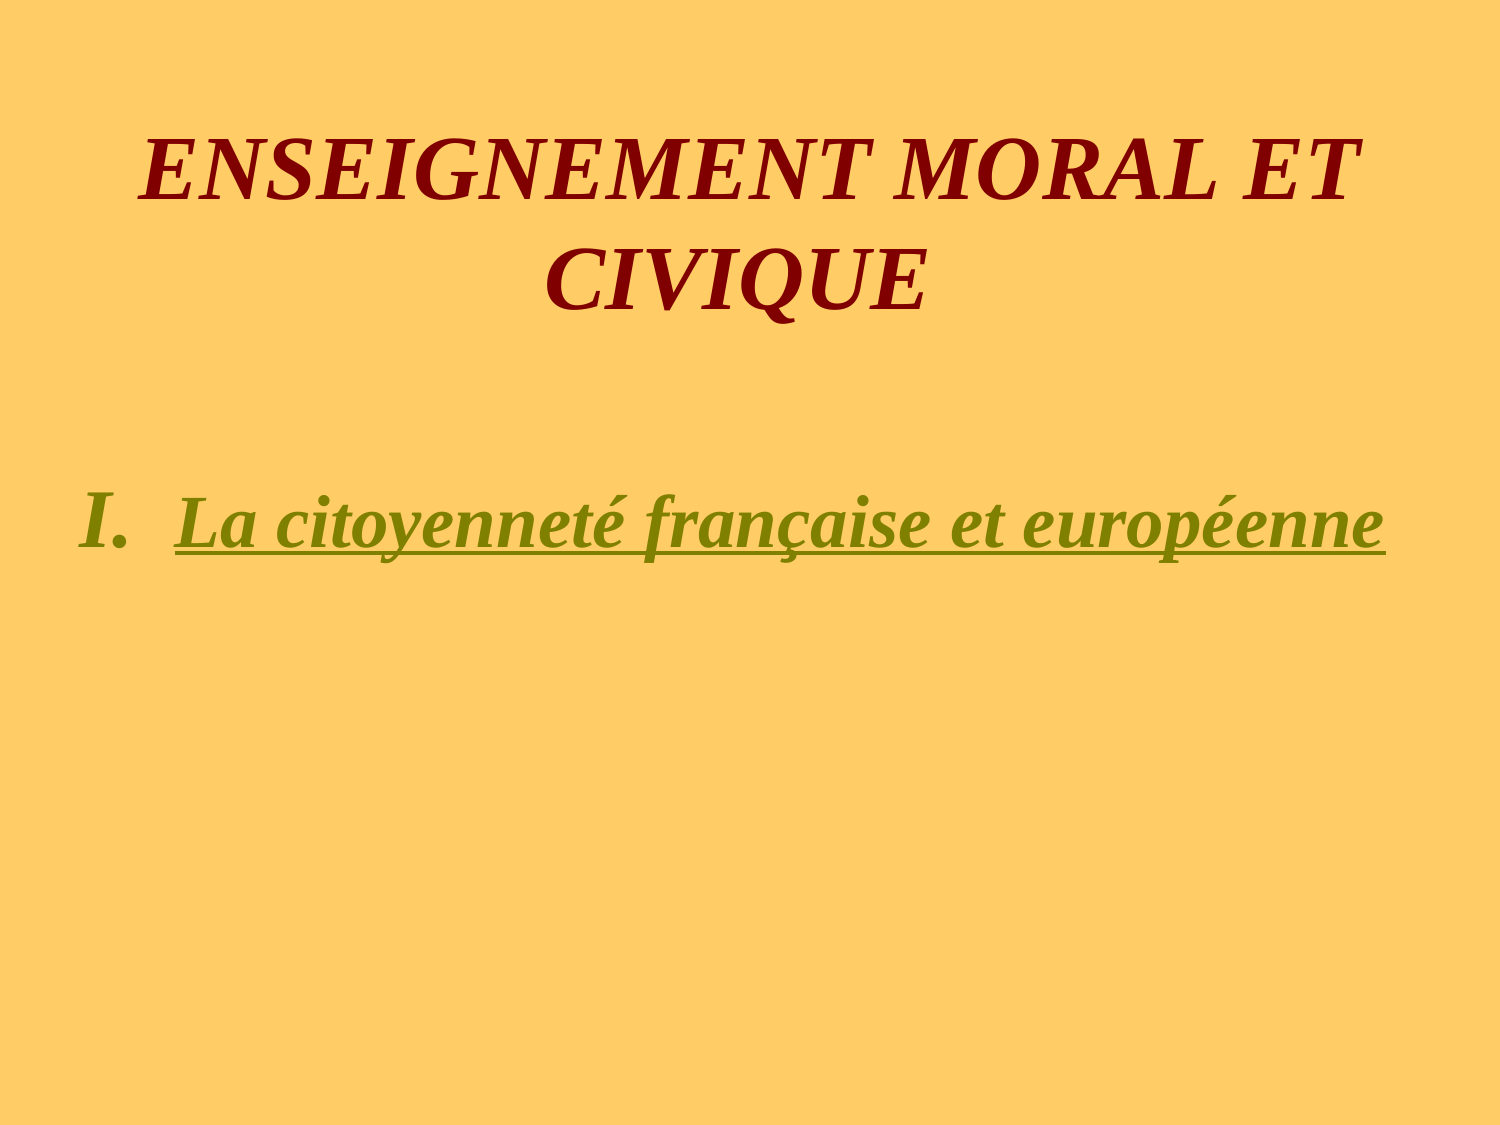

# ENSEIGNEMENT MORAL ET CIVIQUE
I. La citoyenneté française et européenne